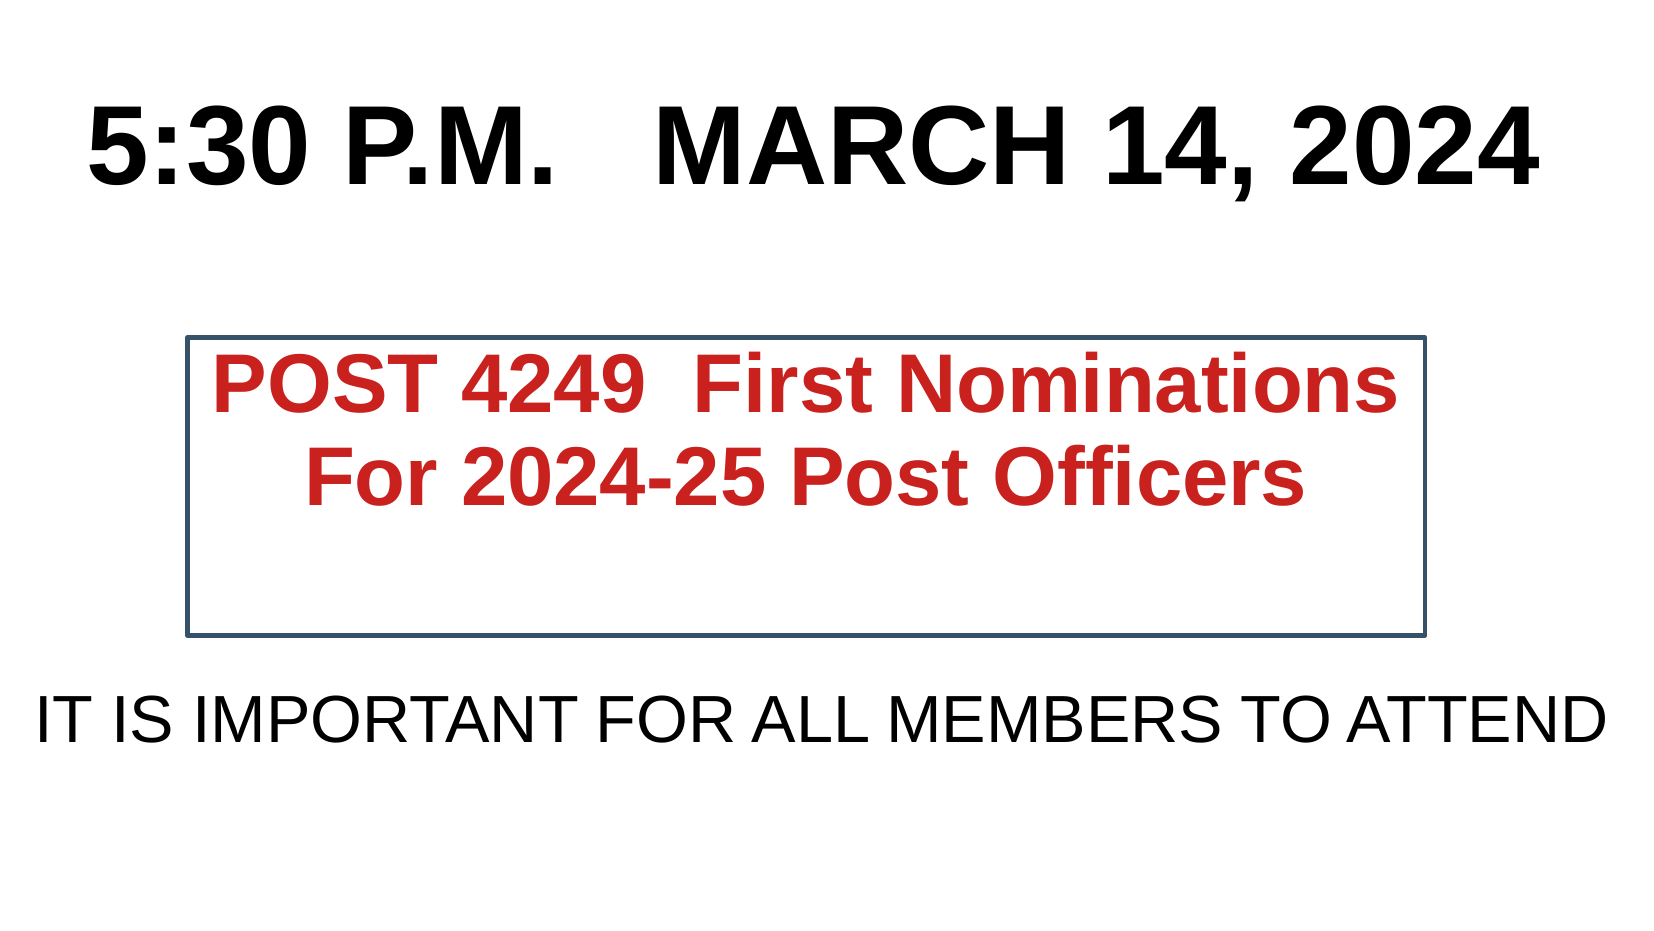

5:30 P.M. MARCH 14, 2024
POST 4249 First Nominations
For 2024-25 Post Officers
IT IS IMPORTANT FOR ALL MEMBERS TO ATTEND